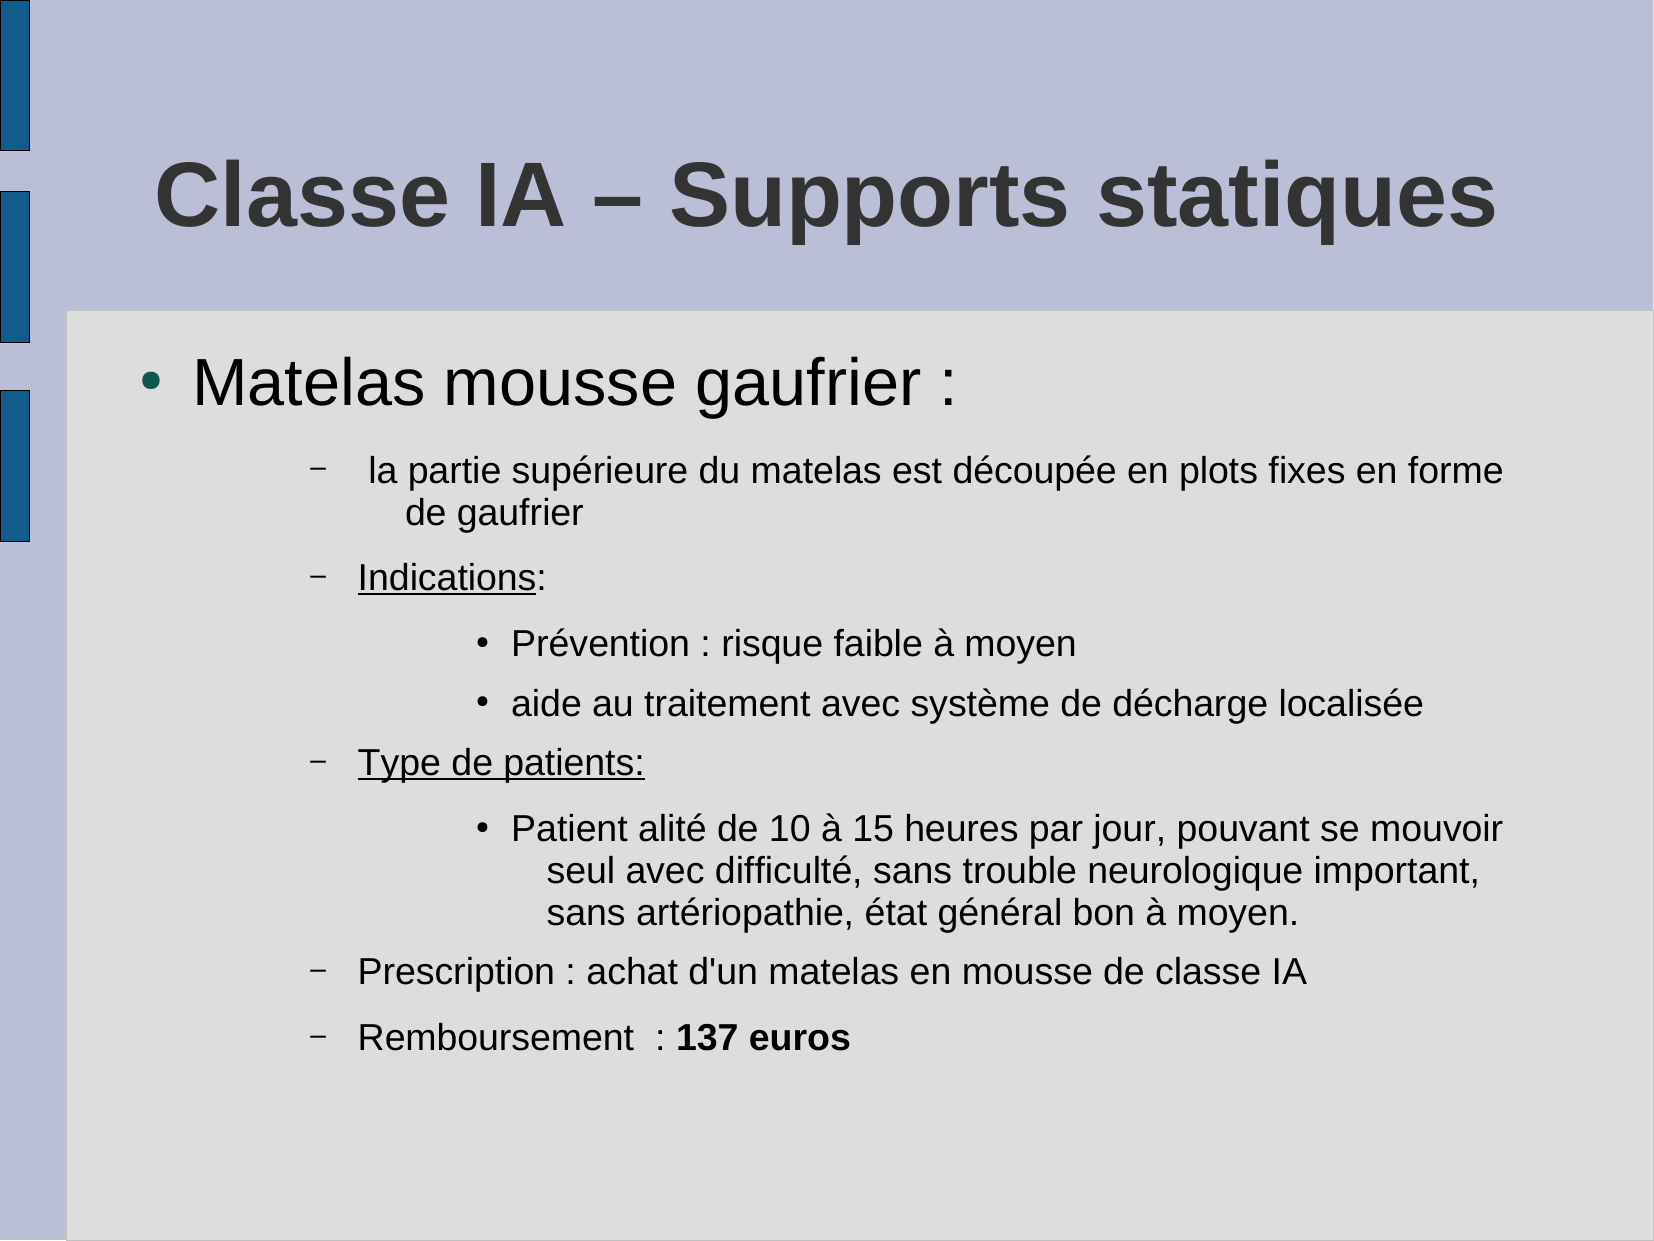

# Classe IA – Supports statiques
Matelas mousse gaufrier :
 la partie supérieure du matelas est découpée en plots fixes en forme de gaufrier
Indications:
Prévention : risque faible à moyen
aide au traitement avec système de décharge localisée
Type de patients:
Patient alité de 10 à 15 heures par jour, pouvant se mouvoir seul avec difficulté, sans trouble neurologique important, sans artériopathie, état général bon à moyen.
Prescription : achat d'un matelas en mousse de classe IA
Remboursement : 137 euros